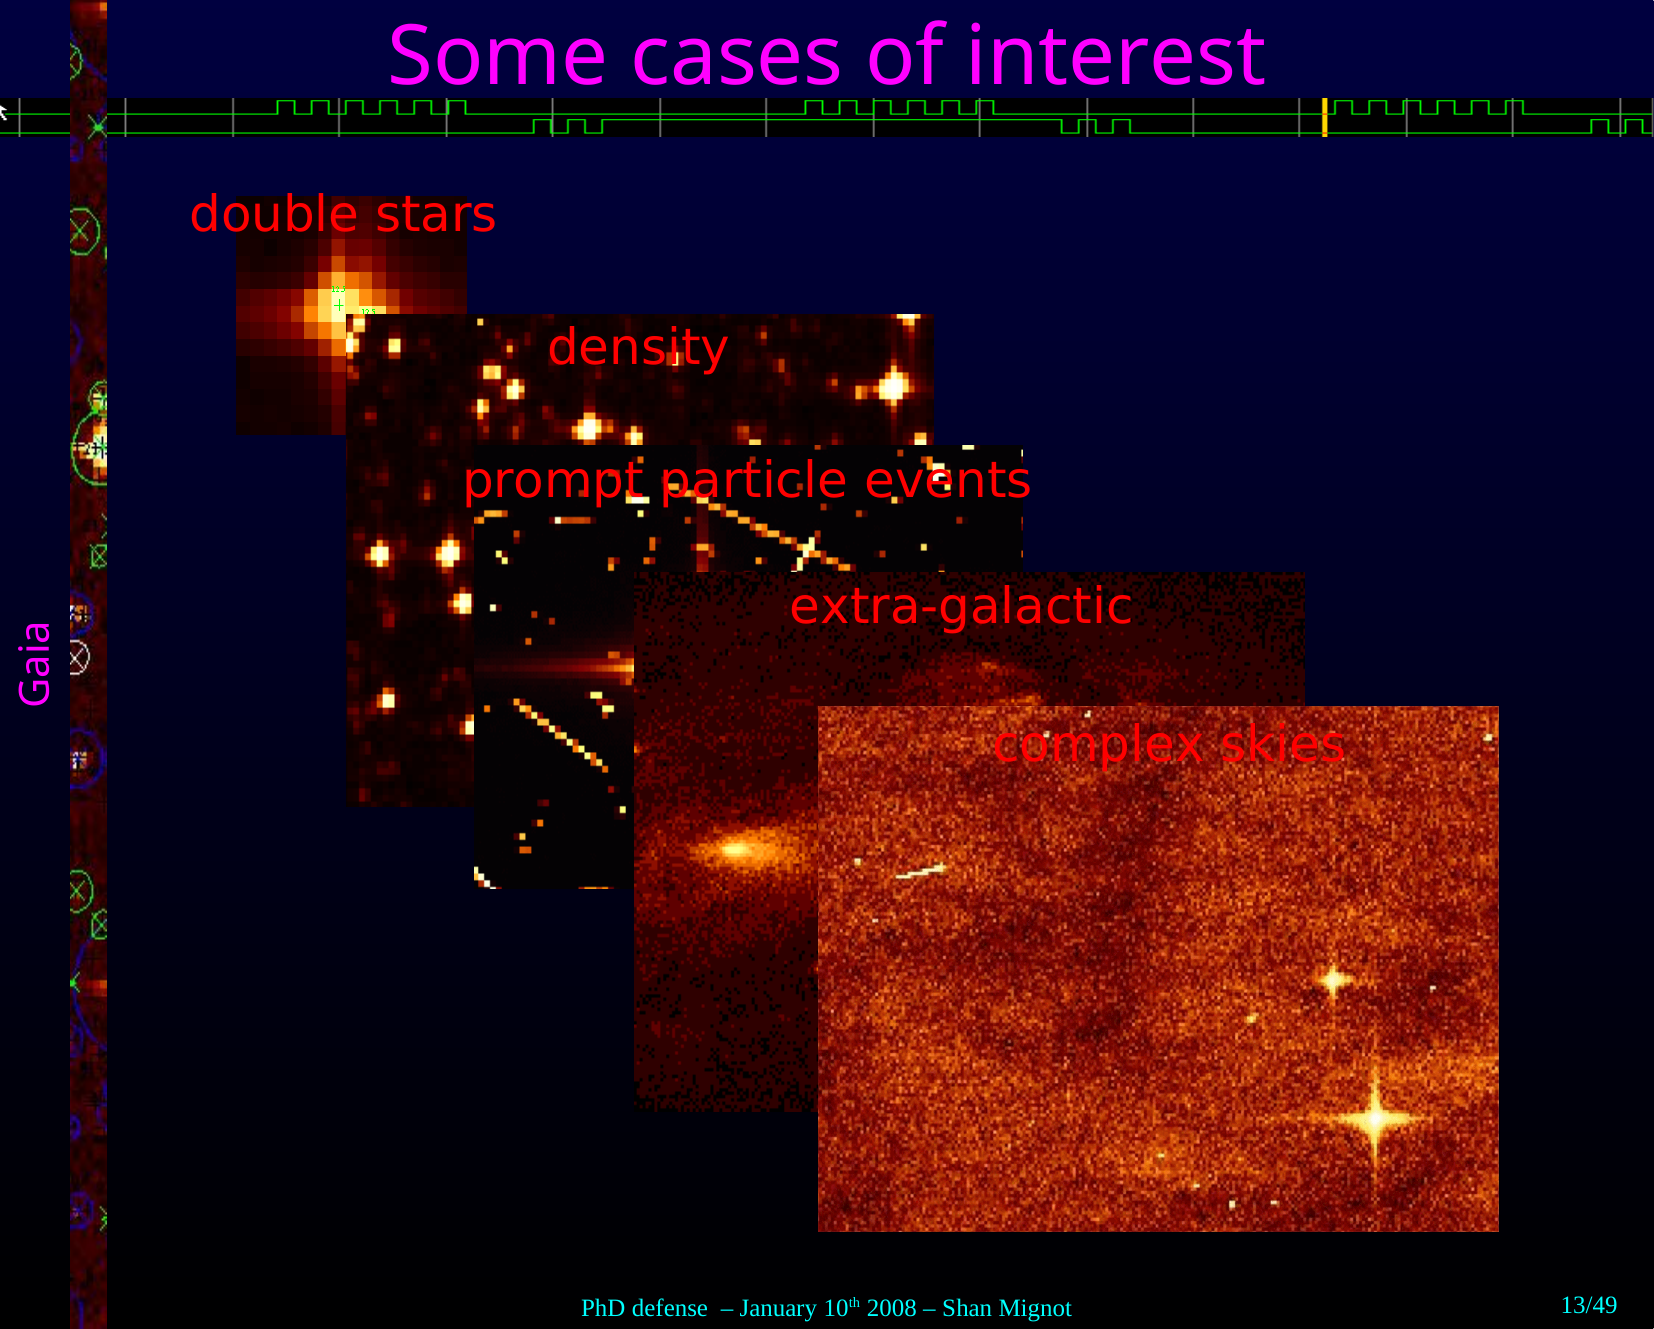

# Some cases of interest
double stars
density
prompt particle events
Gaia
extra-galactic
complex skies
PhD defense – January 10th 2008 – Shan Mignot